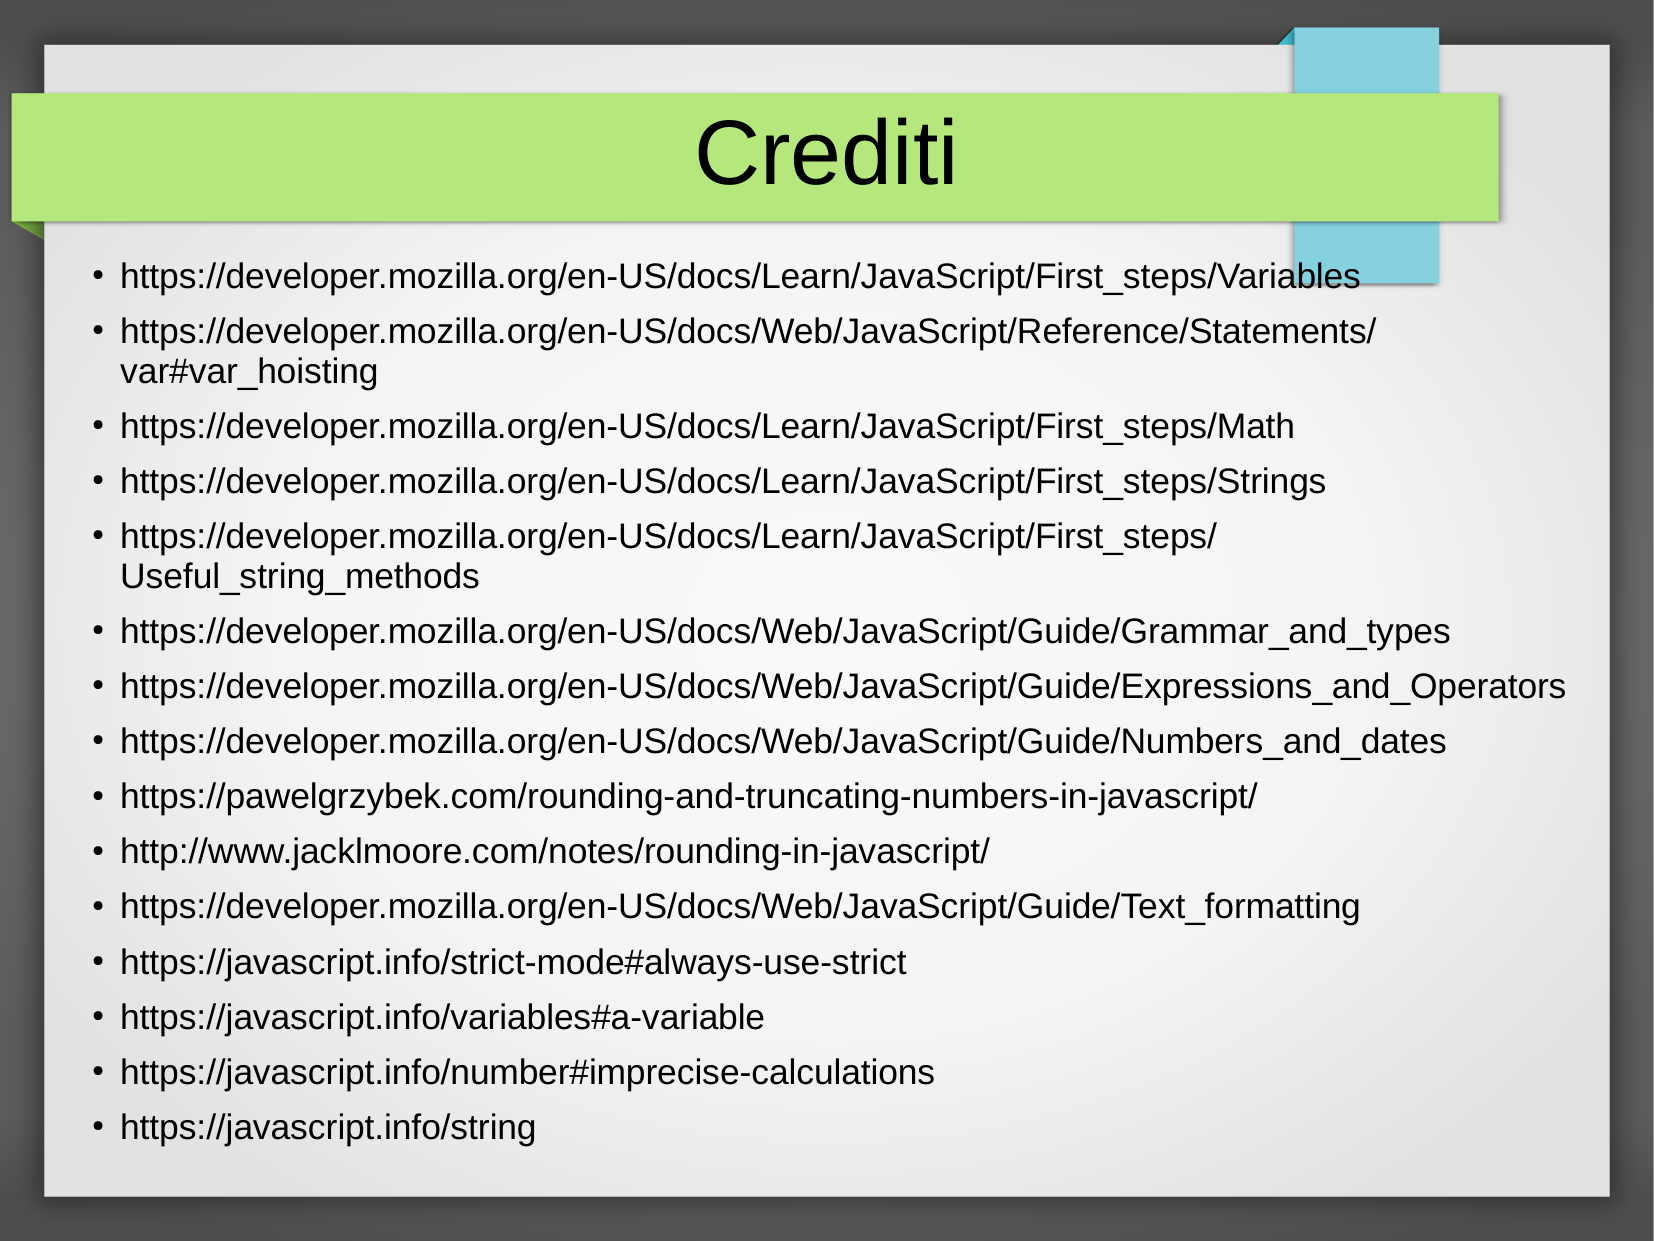

# Crediti
https://developer.mozilla.org/en-US/docs/Learn/JavaScript/First_steps/Variables
https://developer.mozilla.org/en-US/docs/Web/JavaScript/Reference/Statements/var#var_hoisting
https://developer.mozilla.org/en-US/docs/Learn/JavaScript/First_steps/Math
https://developer.mozilla.org/en-US/docs/Learn/JavaScript/First_steps/Strings
https://developer.mozilla.org/en-US/docs/Learn/JavaScript/First_steps/Useful_string_methods
https://developer.mozilla.org/en-US/docs/Web/JavaScript/Guide/Grammar_and_types
https://developer.mozilla.org/en-US/docs/Web/JavaScript/Guide/Expressions_and_Operators
https://developer.mozilla.org/en-US/docs/Web/JavaScript/Guide/Numbers_and_dates
https://pawelgrzybek.com/rounding-and-truncating-numbers-in-javascript/
http://www.jacklmoore.com/notes/rounding-in-javascript/
https://developer.mozilla.org/en-US/docs/Web/JavaScript/Guide/Text_formatting
https://javascript.info/strict-mode#always-use-strict
https://javascript.info/variables#a-variable
https://javascript.info/number#imprecise-calculations
https://javascript.info/string